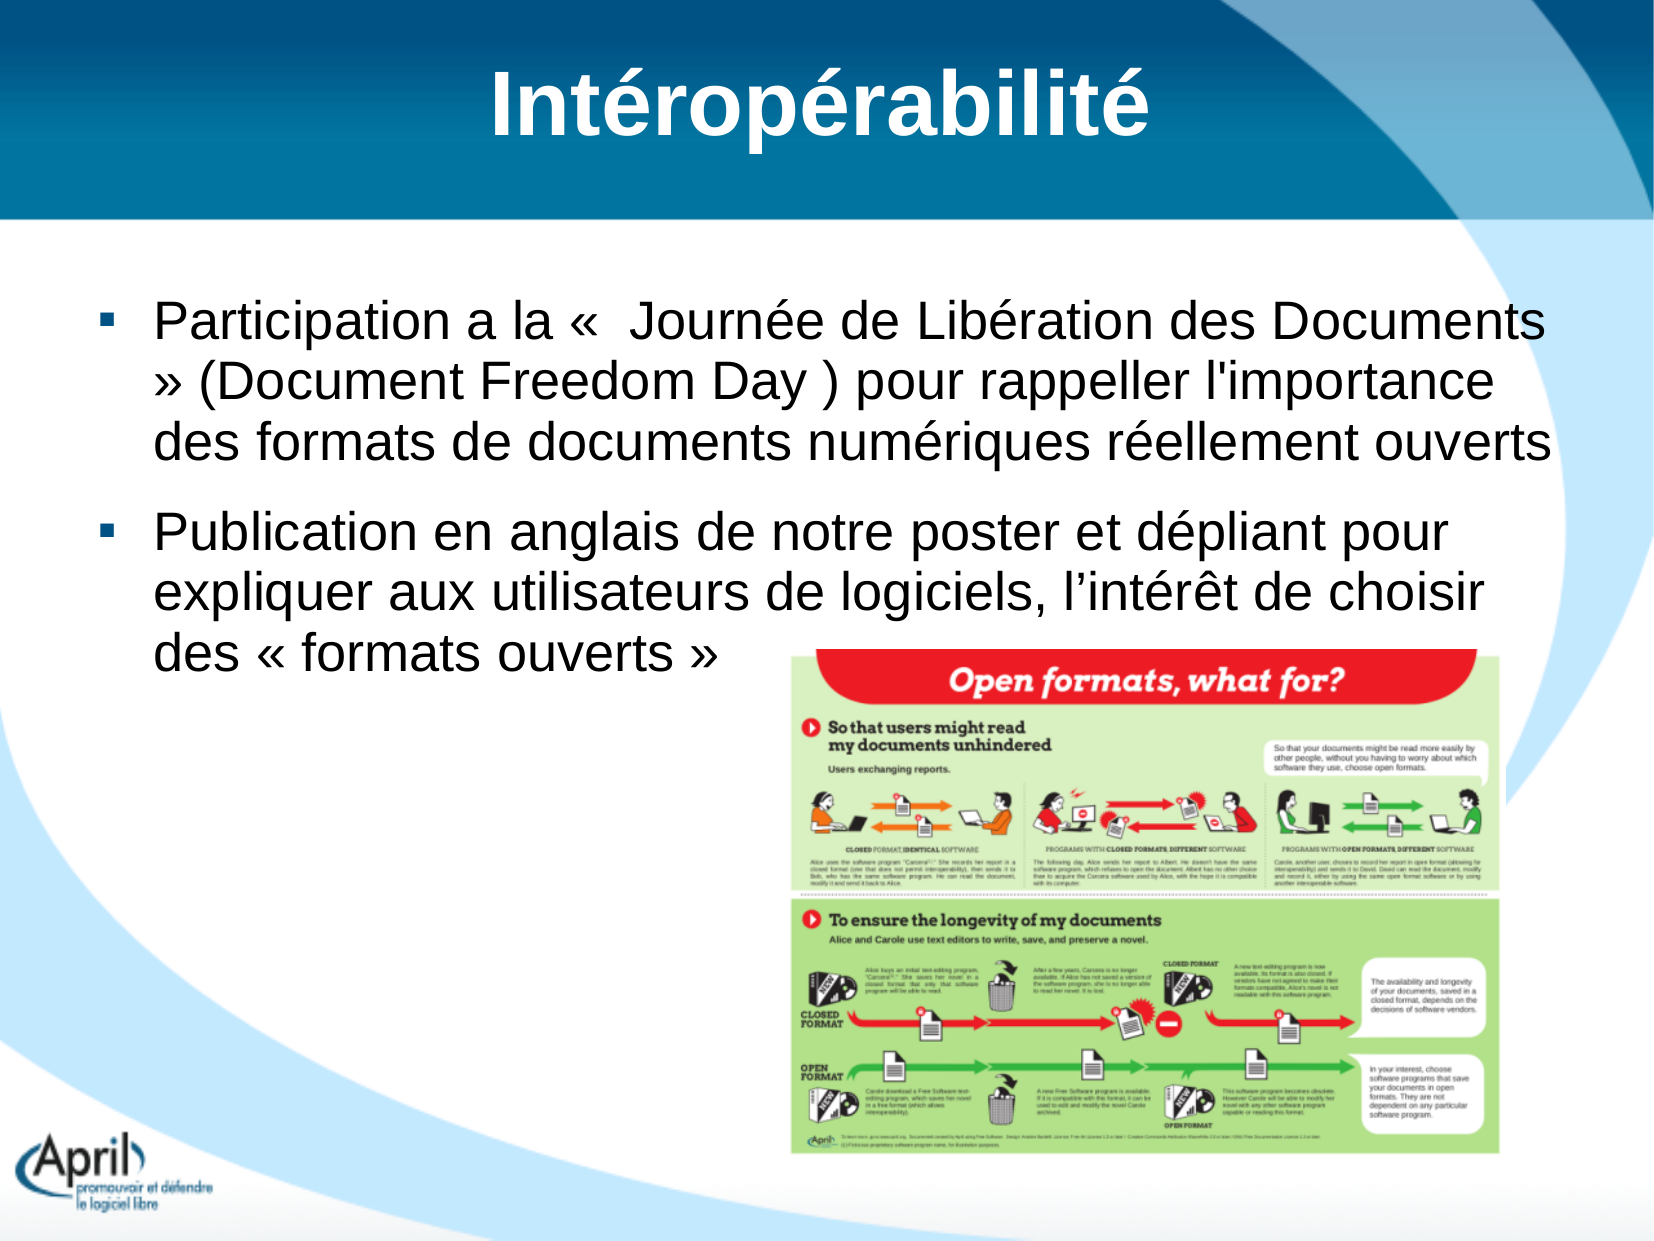

# Intéropérabilité
Participation a la « Journée de Libération des Documents » (Document Freedom Day ) pour rappeller l'importance des formats de documents numériques réellement ouverts
Publication en anglais de notre poster et dépliant pour expliquer aux utilisateurs de logiciels, l’intérêt de choisir des « formats ouverts »